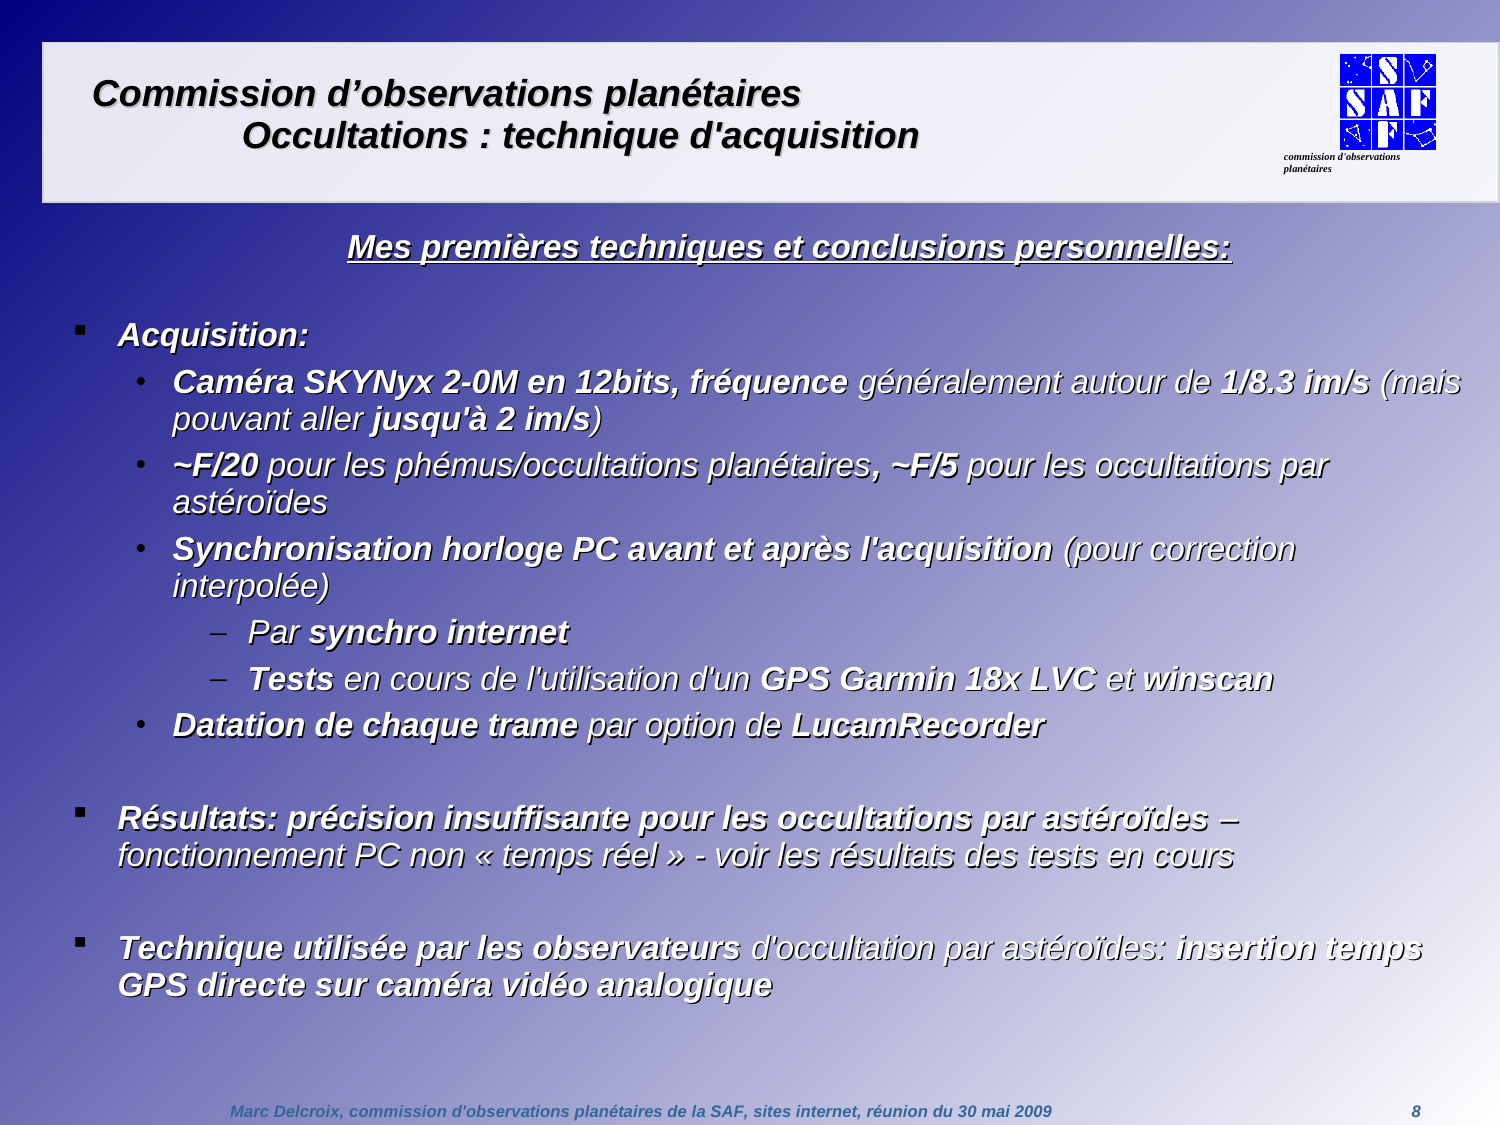

Commission d’observations planétaires
	Occultations : technique d'acquisition
Mes premières techniques et conclusions personnelles:
Acquisition:
Caméra SKYNyx 2-0M en 12bits, fréquence généralement autour de 1/8.3 im/s (mais pouvant aller jusqu'à 2 im/s)
~F/20 pour les phémus/occultations planétaires, ~F/5 pour les occultations par astéroïdes
Synchronisation horloge PC avant et après l'acquisition (pour correction interpolée)
Par synchro internet
Tests en cours de l'utilisation d'un GPS Garmin 18x LVC et winscan
Datation de chaque trame par option de LucamRecorder
Résultats: précision insuffisante pour les occultations par astéroïdes – fonctionnement PC non « temps réel » - voir les résultats des tests en cours
Technique utilisée par les observateurs d'occultation par astéroïdes: insertion temps GPS directe sur caméra vidéo analogique
Marc Delcroix, commission des observations planétaires de la SAF, administratif, réunion du 29 mai 2010
8